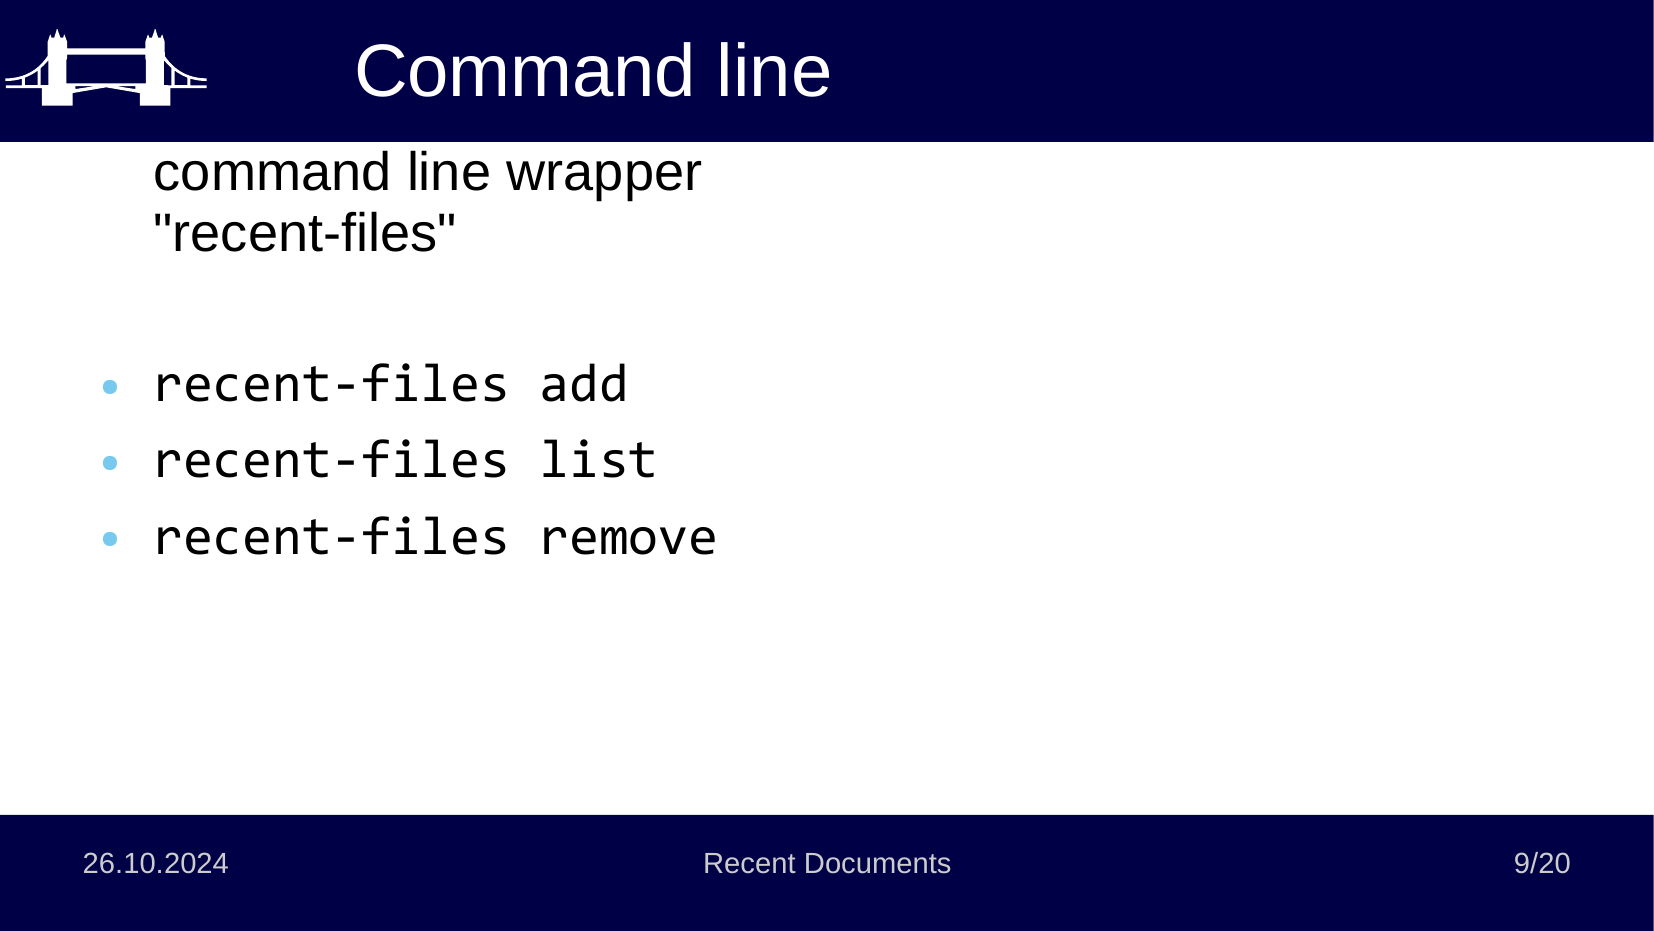

# Command line
command line wrapper "recent-files"
recent-files add
recent-files list
recent-files remove
08. März 2019
9